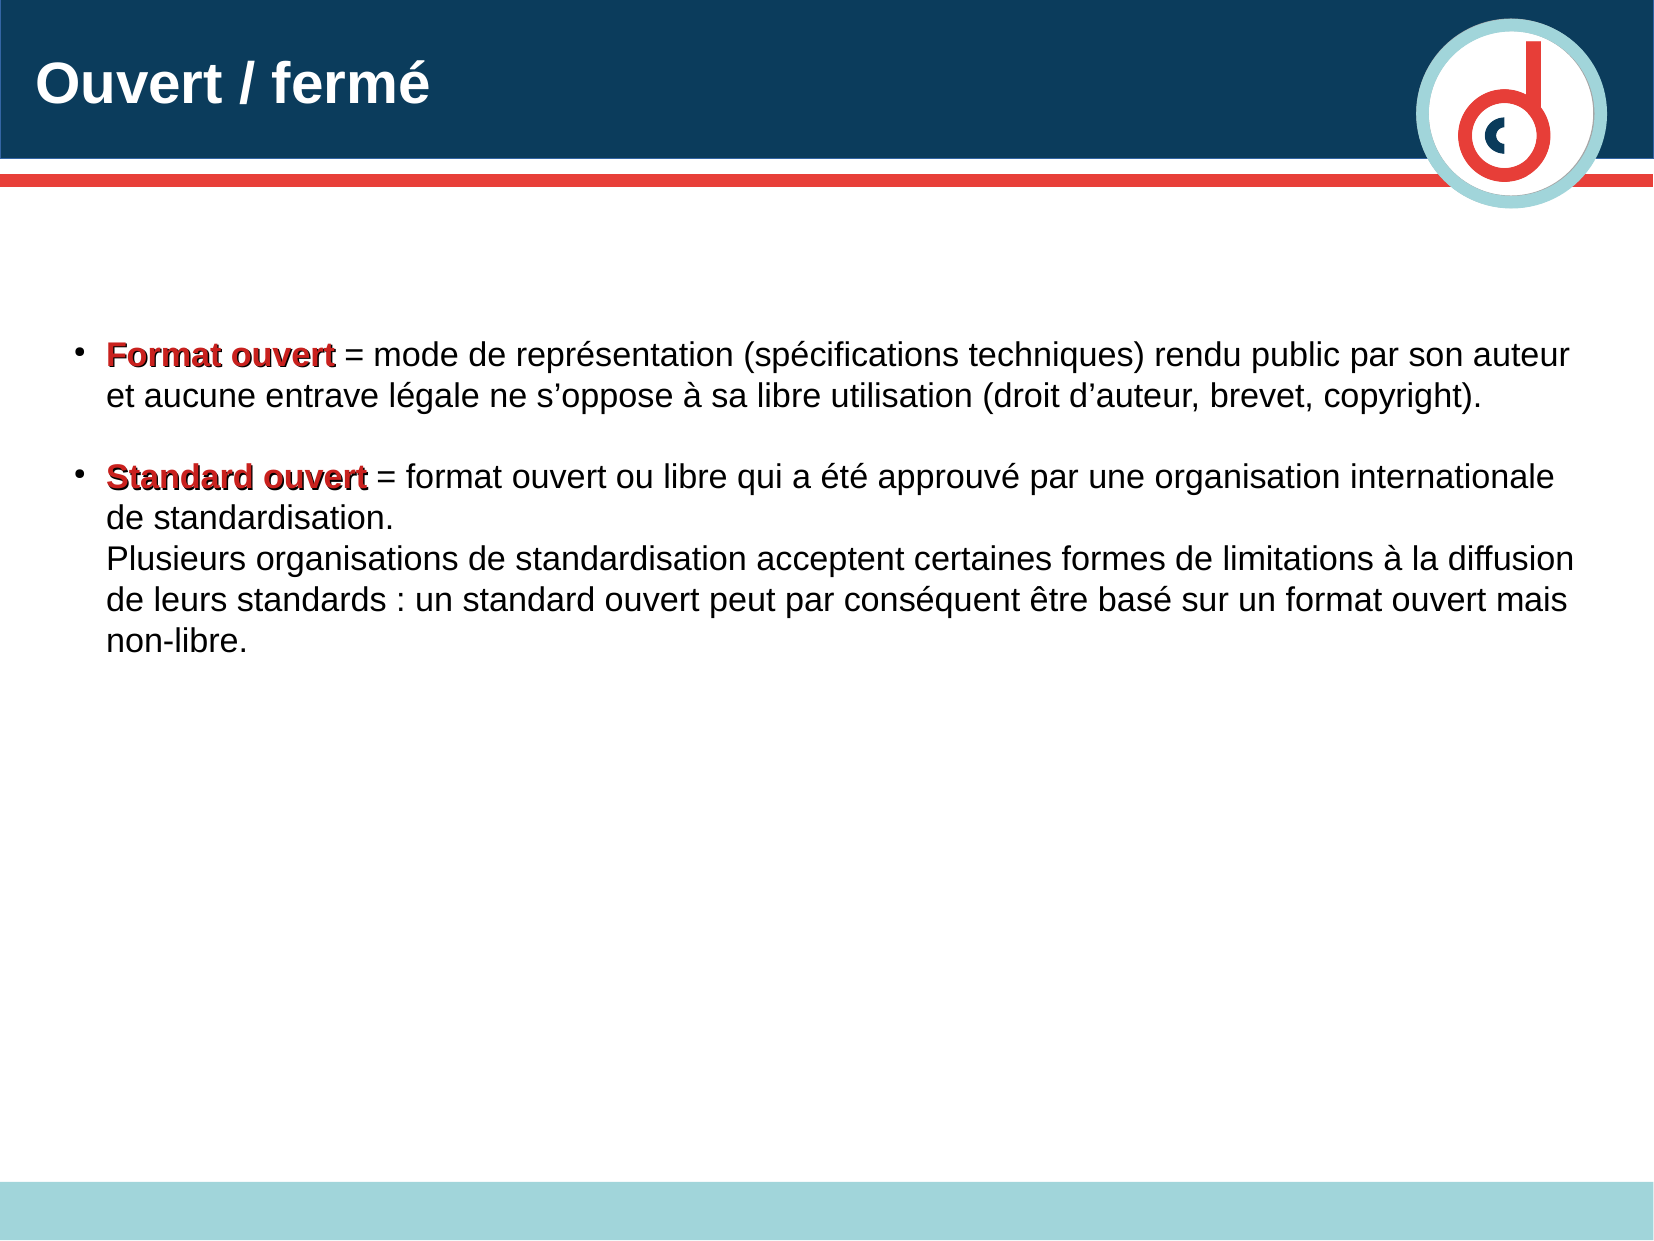

# Ouvert / fermé
Format ouvert = mode de représentation (spécifications techniques) rendu public par son auteur et aucune entrave légale ne s’oppose à sa libre utilisation (droit d’auteur, brevet, copyright).
Standard ouvert = format ouvert ou libre qui a été approuvé par une organisation internationale de standardisation.
Plusieurs organisations de standardisation acceptent certaines formes de limitations à la diffusion de leurs standards : un standard ouvert peut par conséquent être basé sur un format ouvert mais non-libre.